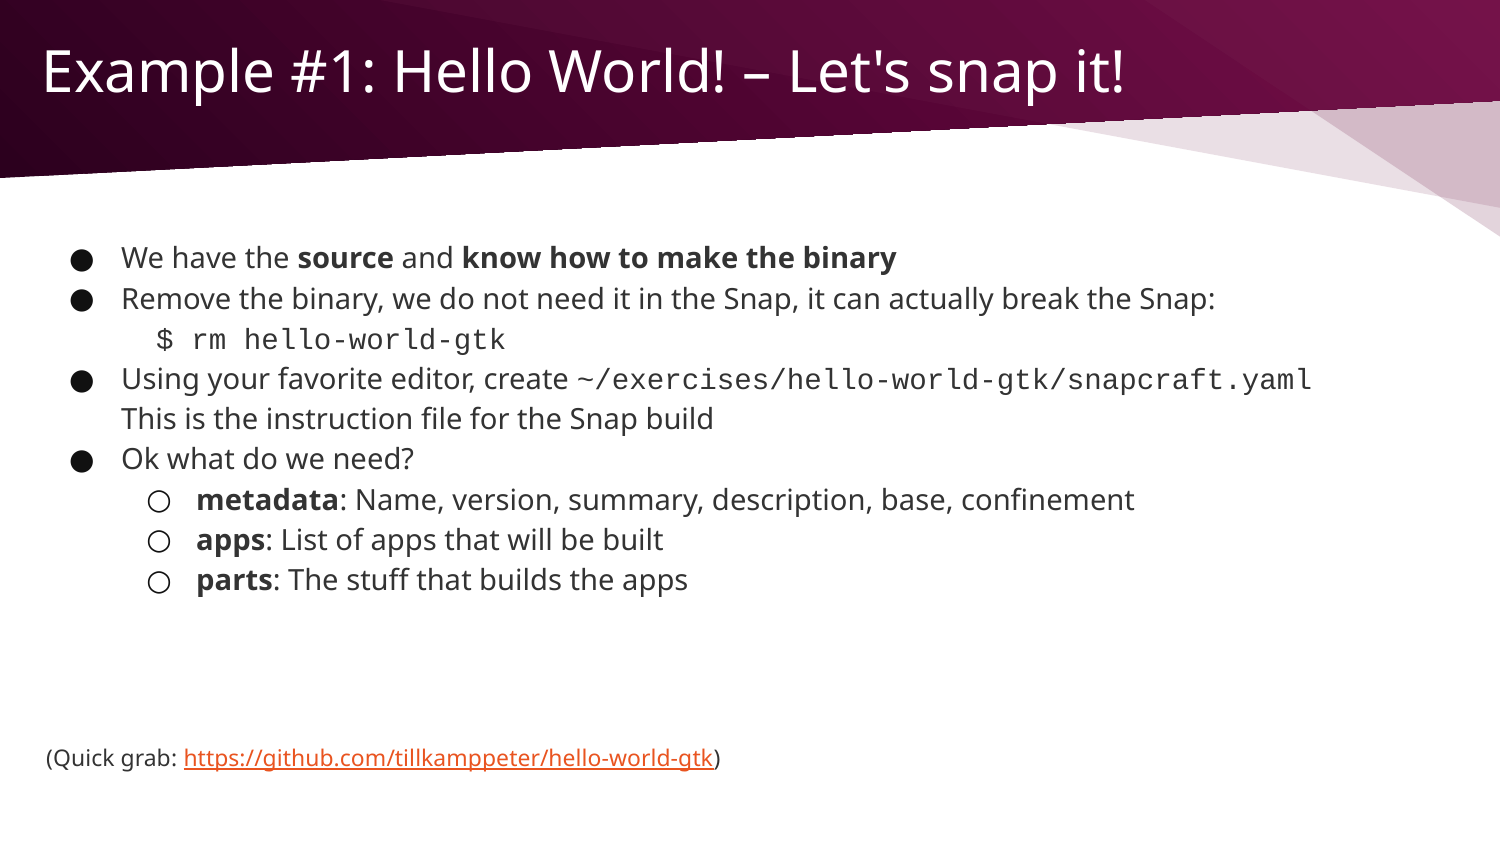

Example #1: Hello World! – Let's snap it!
# We have the source and know how to make the binary
Remove the binary, we do not need it in the Snap, it can actually break the Snap:
 $ rm hello-world-gtk
Using your favorite editor, create ~/exercises/hello-world-gtk/snapcraft.yaml
This is the instruction file for the Snap build
Ok what do we need?
metadata: Name, version, summary, description, base, confinement
apps: List of apps that will be built
parts: The stuff that builds the apps
(Quick grab: https://github.com/tillkamppeter/hello-world-gtk)